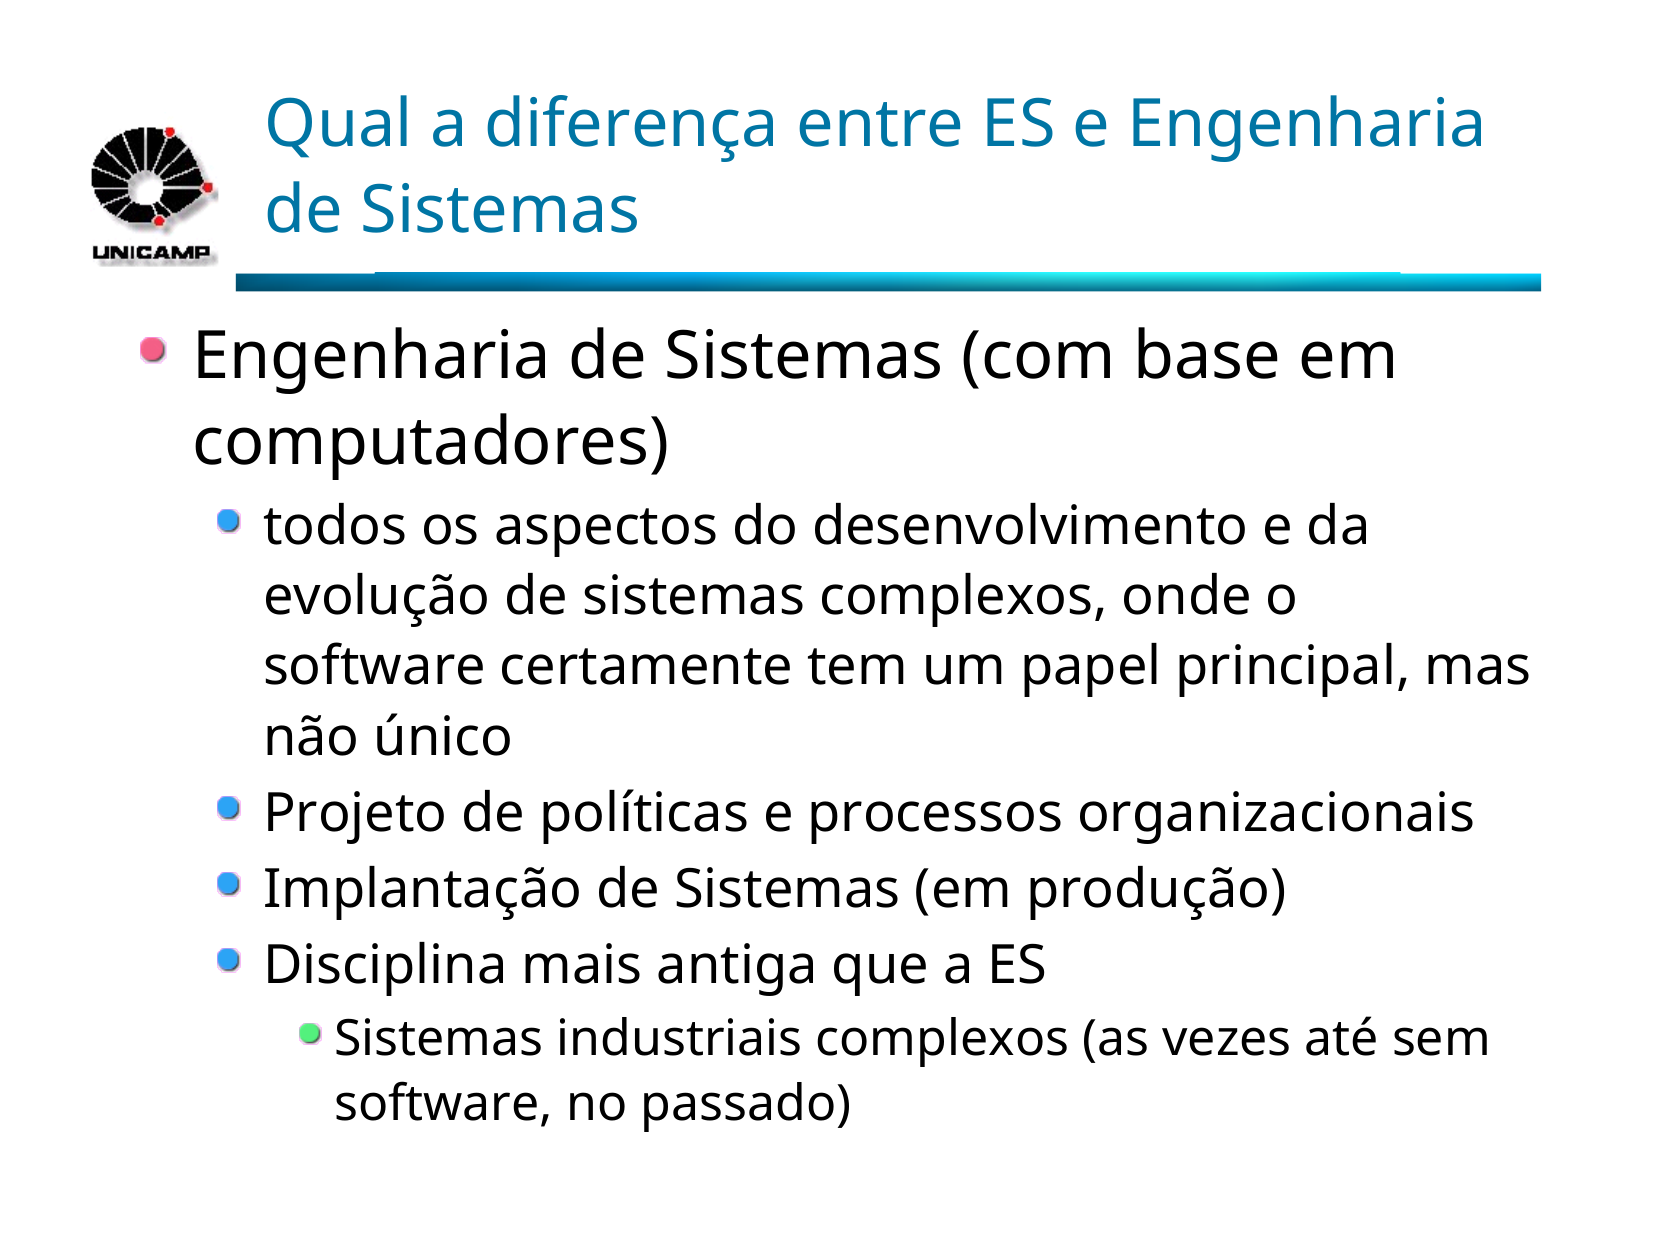

# Qual a diferença entre ES e Engenharia de Sistemas
Engenharia de Sistemas (com base em computadores)
todos os aspectos do desenvolvimento e da evolução de sistemas complexos, onde o software certamente tem um papel principal, mas não único
Projeto de políticas e processos organizacionais
Implantação de Sistemas (em produção)
Disciplina mais antiga que a ES
Sistemas industriais complexos (as vezes até sem software, no passado)